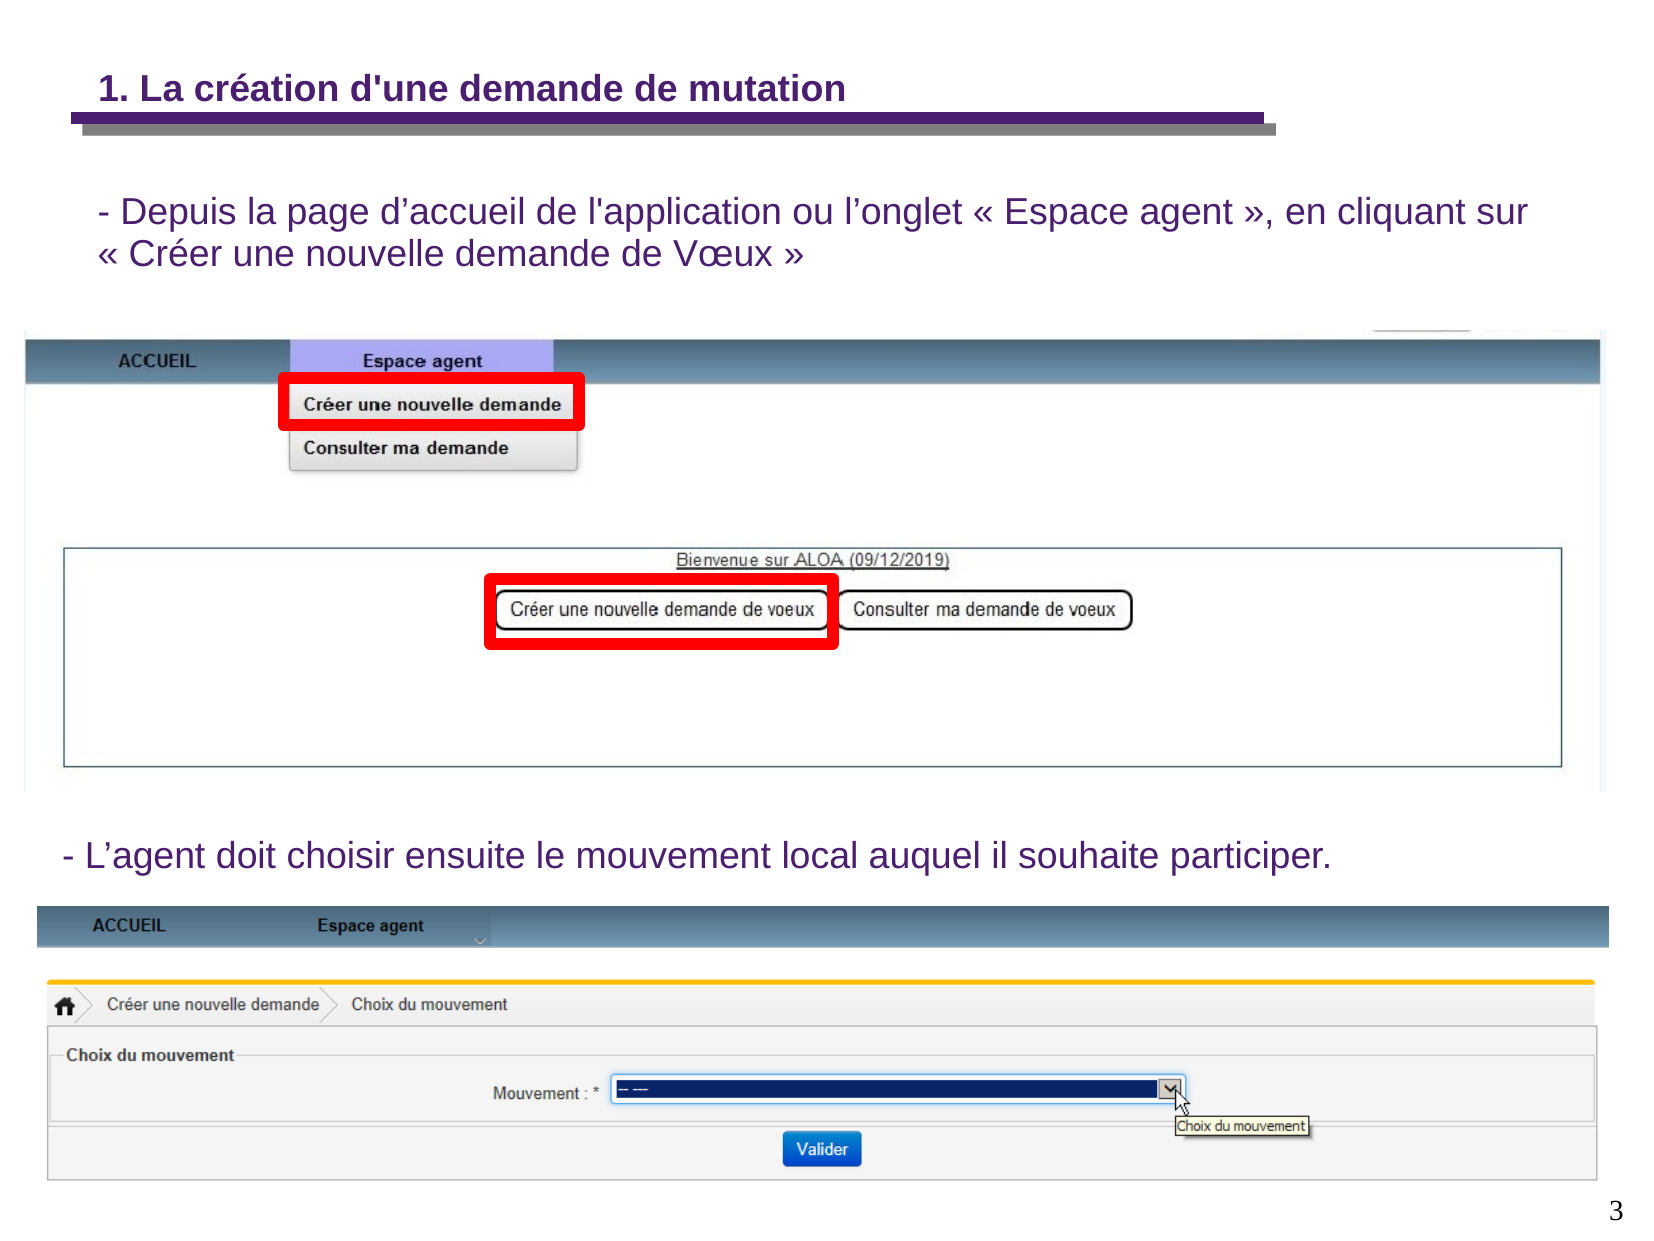

1. La création d'une demande de mutation
- Depuis la page d’accueil de l'application ou l’onglet « Espace agent », en cliquant sur
« Créer une nouvelle demande de Vœux »
- L’agent doit choisir ensuite le mouvement local auquel il souhaite participer.
3